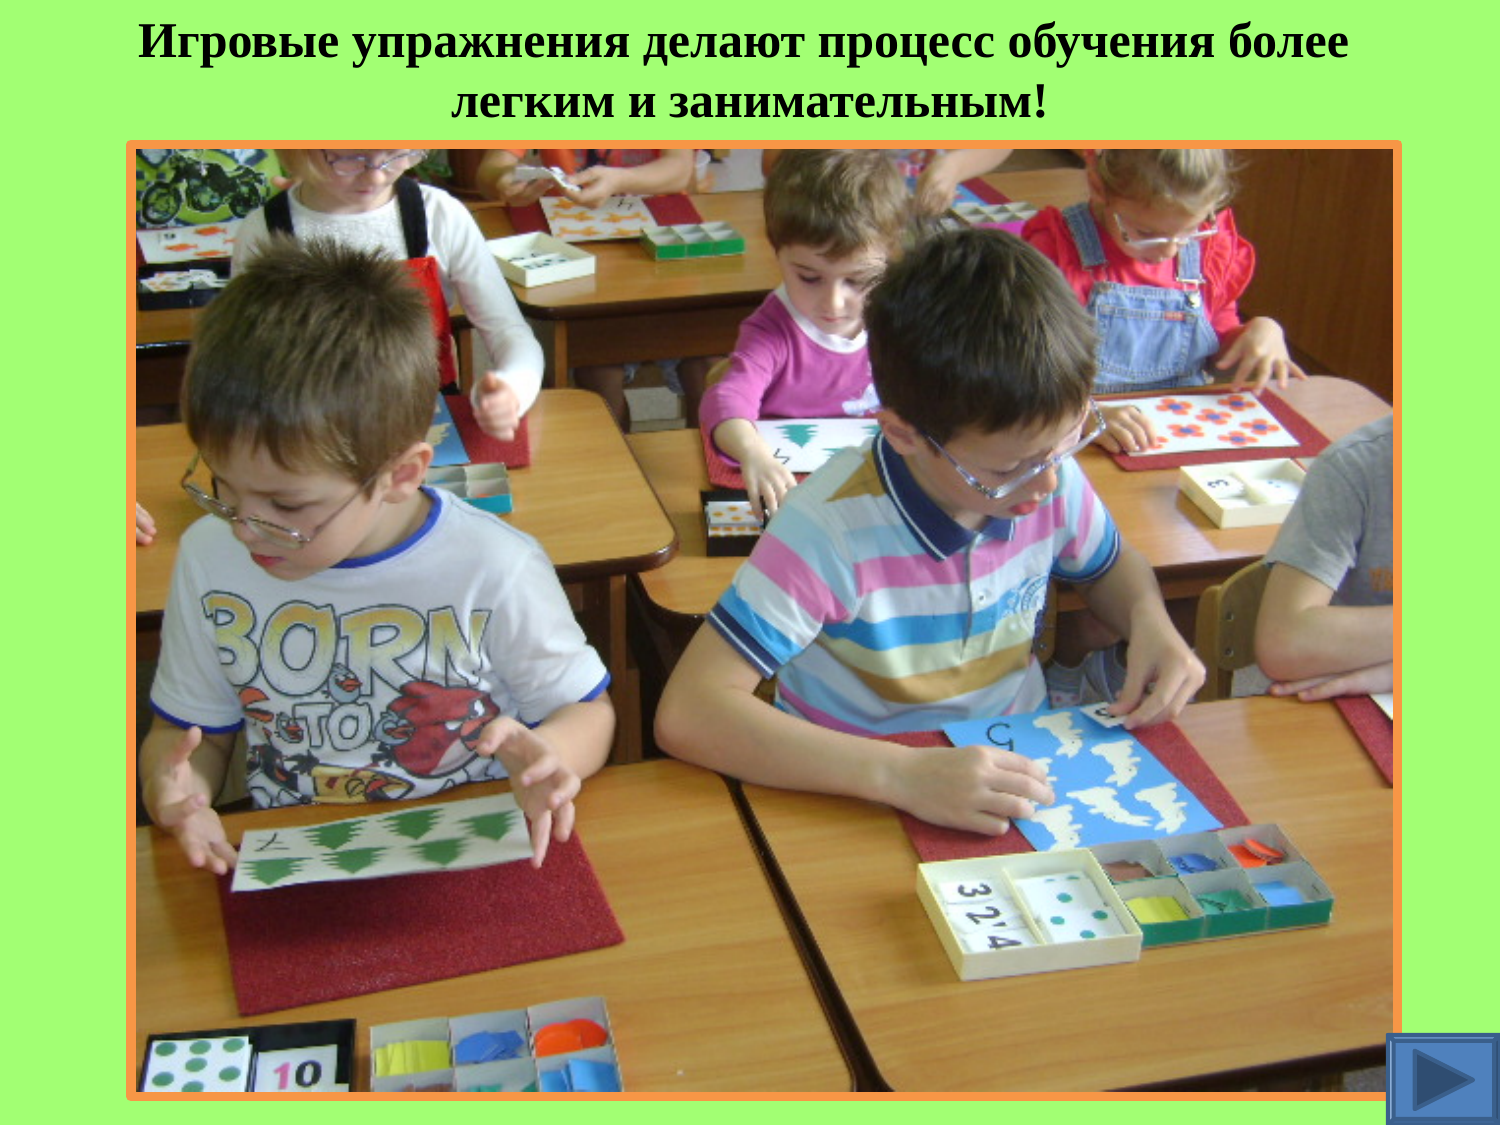

Игровые упражнения делают процесс обучения более
легким и занимательным!